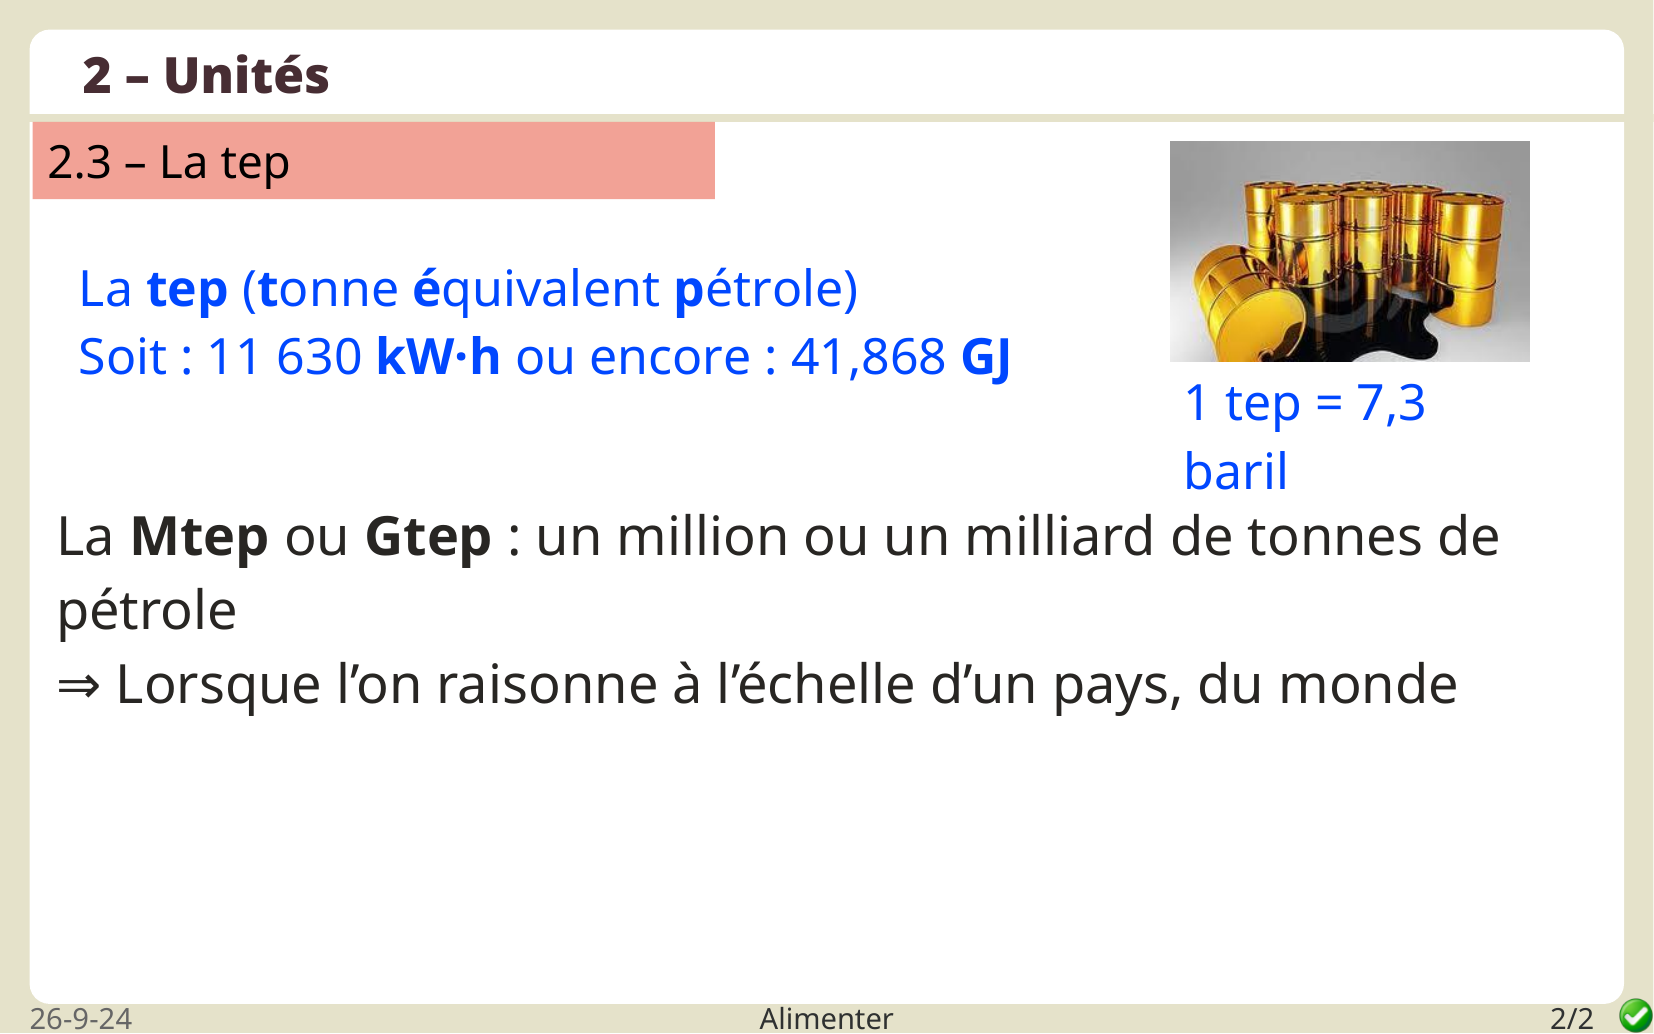

# 2 – Unités
2.3 – La tep
1 tep = 7,3 baril
La tep (tonne équivalent pétrole)
Soit : 11 630 kW·h ou encore : 41,868 GJ
La Mtep ou Gtep : un million ou un milliard de tonnes de pétrole
⇒ Lorsque l’on raisonne à l’échelle d’un pays, du monde
Alimenter
2